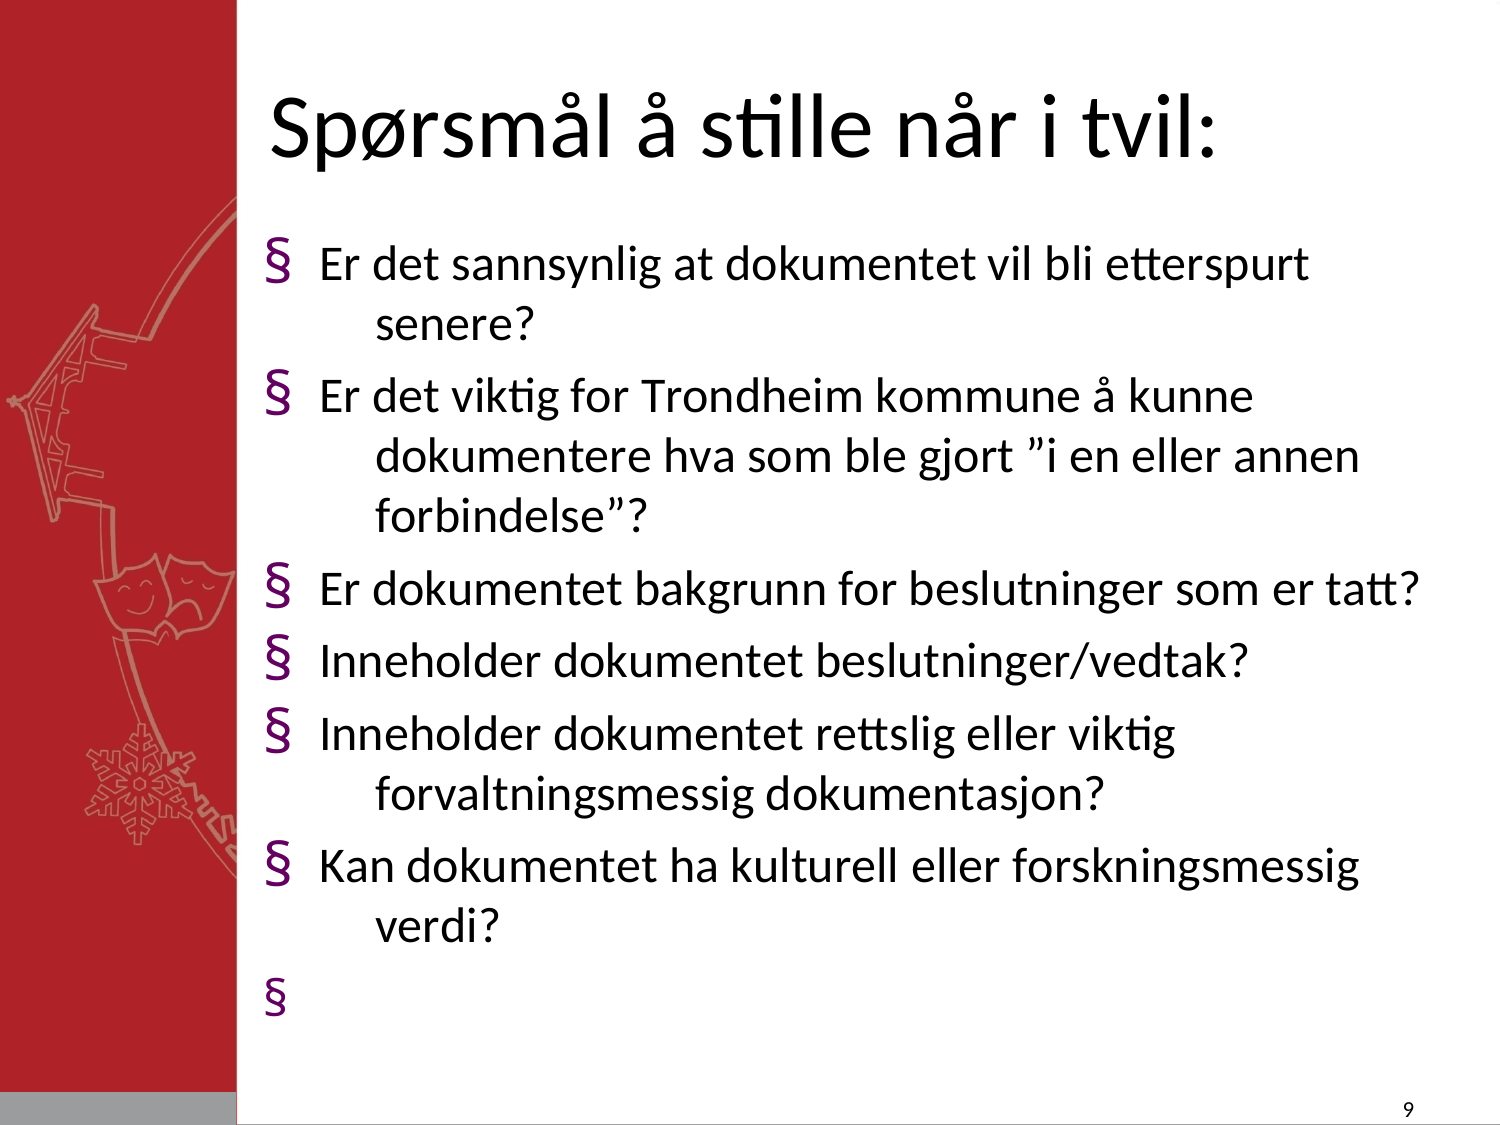

# Spørsmål å stille når i tvil:
Er det sannsynlig at dokumentet vil bli etterspurt senere?
Er det viktig for Trondheim kommune å kunne dokumentere hva som ble gjort ”i en eller annen forbindelse”?
Er dokumentet bakgrunn for beslutninger som er tatt?
Inneholder dokumentet beslutninger/vedtak?
Inneholder dokumentet rettslig eller viktig forvaltningsmessig dokumentasjon?
Kan dokumentet ha kulturell eller forskningsmessig verdi?